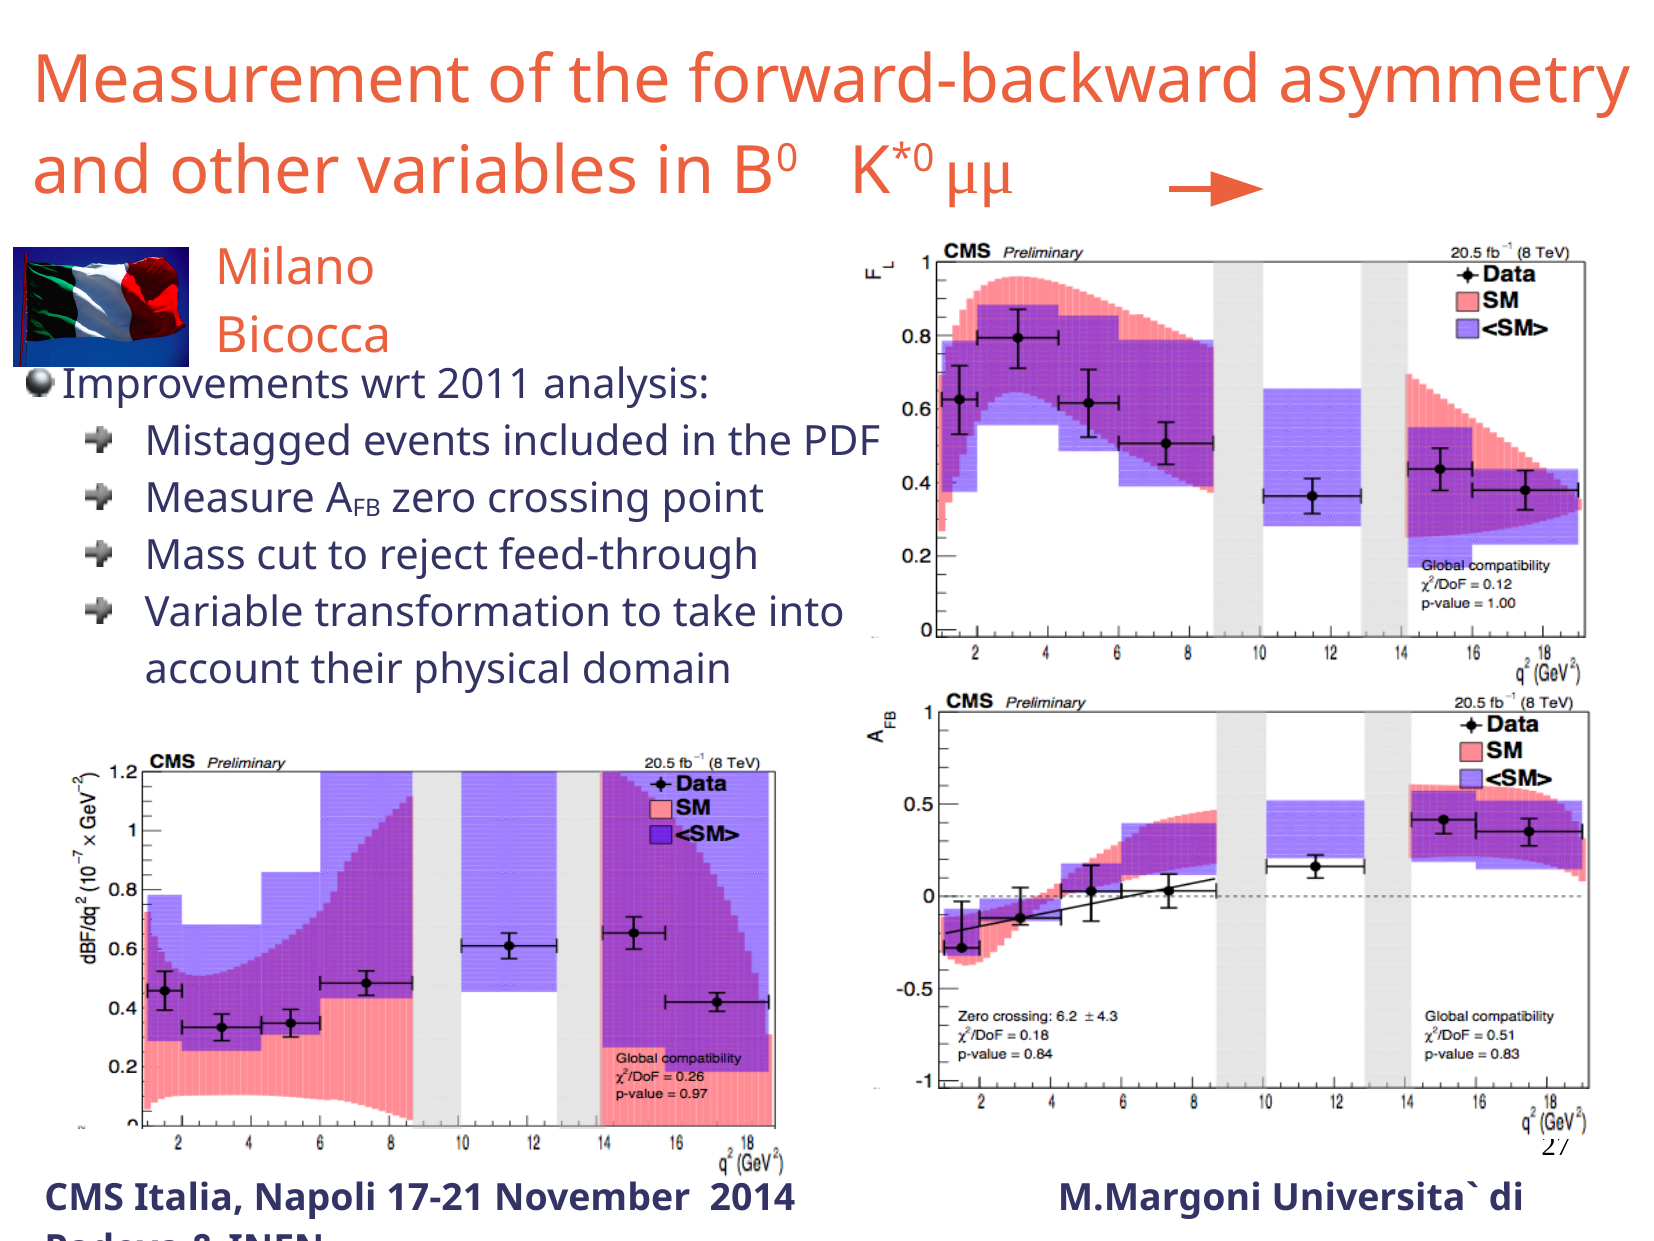

Measurement of the forward-backward asymmetry and other variables in B0 K*0 μμ
Milano
Bicocca
Improvements wrt 2011 analysis:
Mistagged events included in the PDF
Measure AFB zero crossing point
Mass cut to reject feed-through
Variable transformation to take into account their physical domain
27
CMS Italia, Napoli 17-21 November 2014 M.Margoni Universita` di Padova & INFN